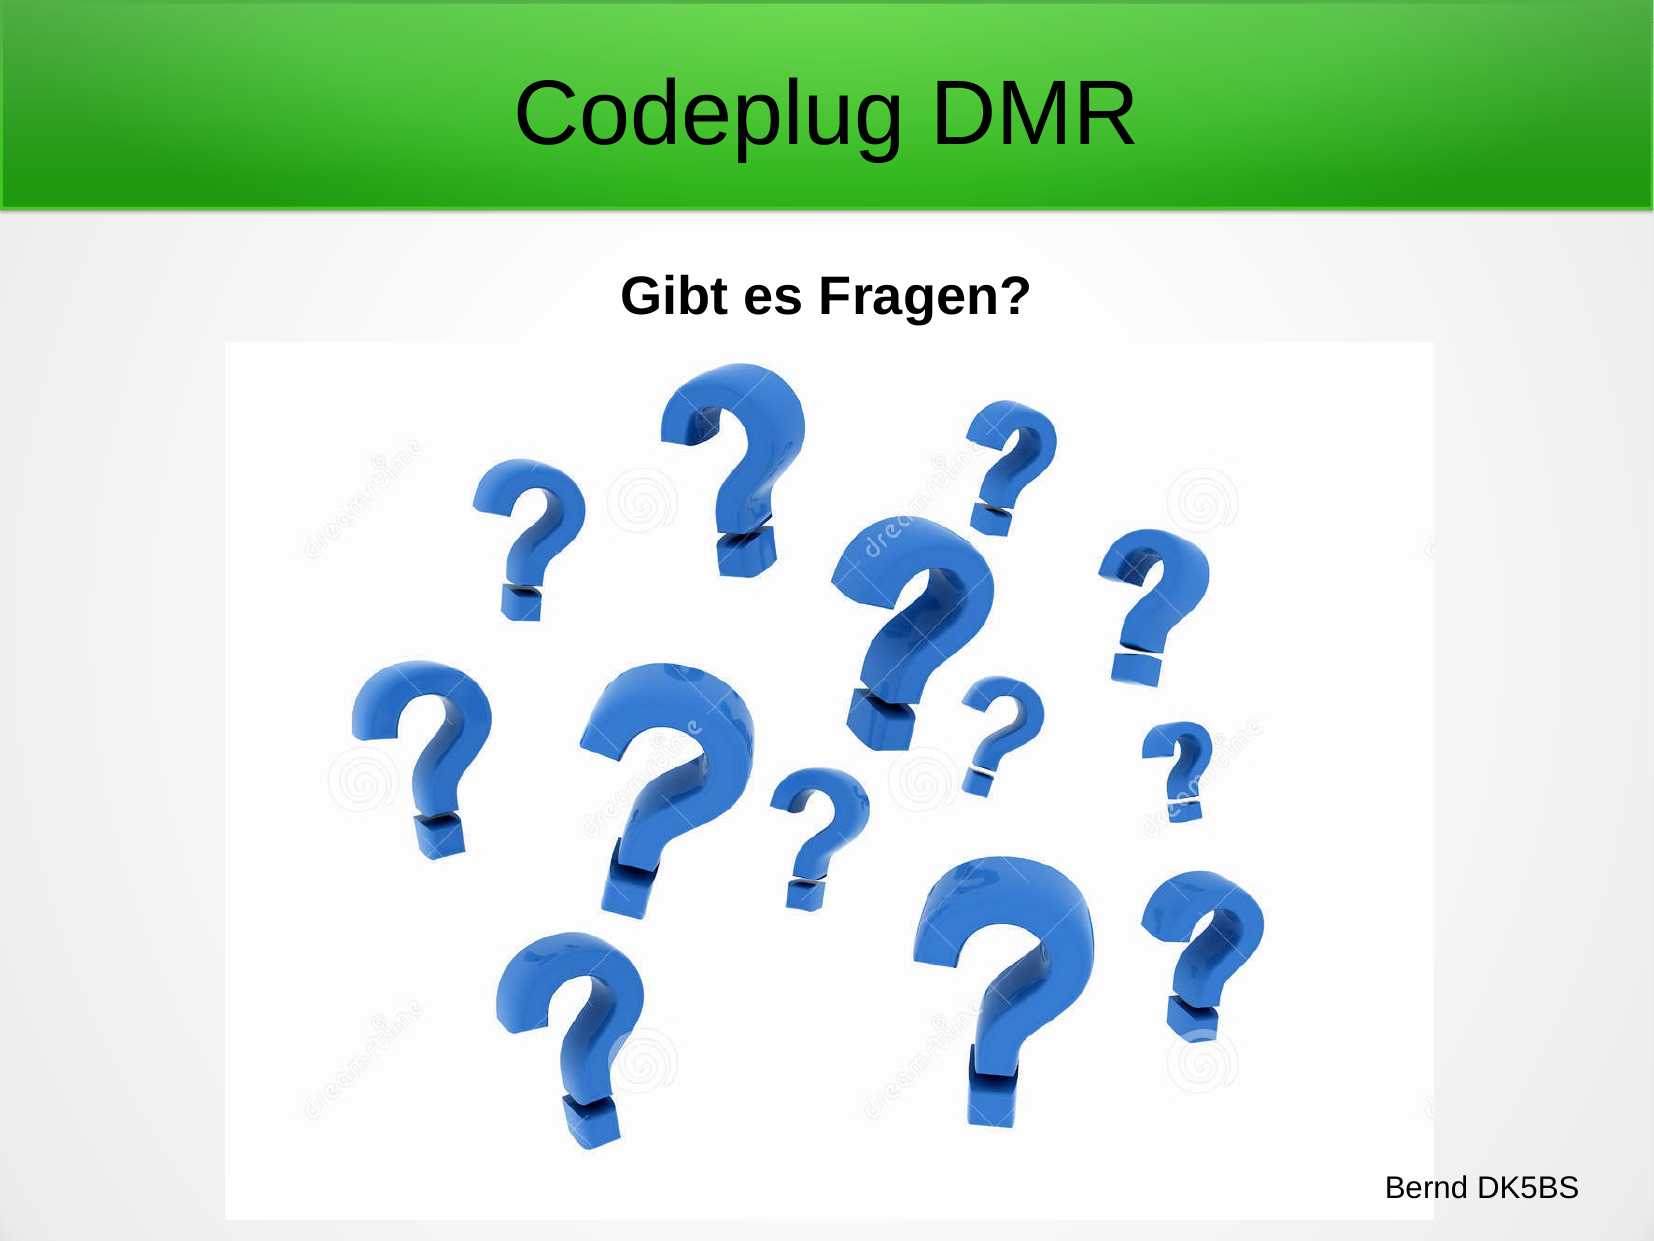

# Codeplug DMR
Gibt es Fragen?
Bernd DK5BS